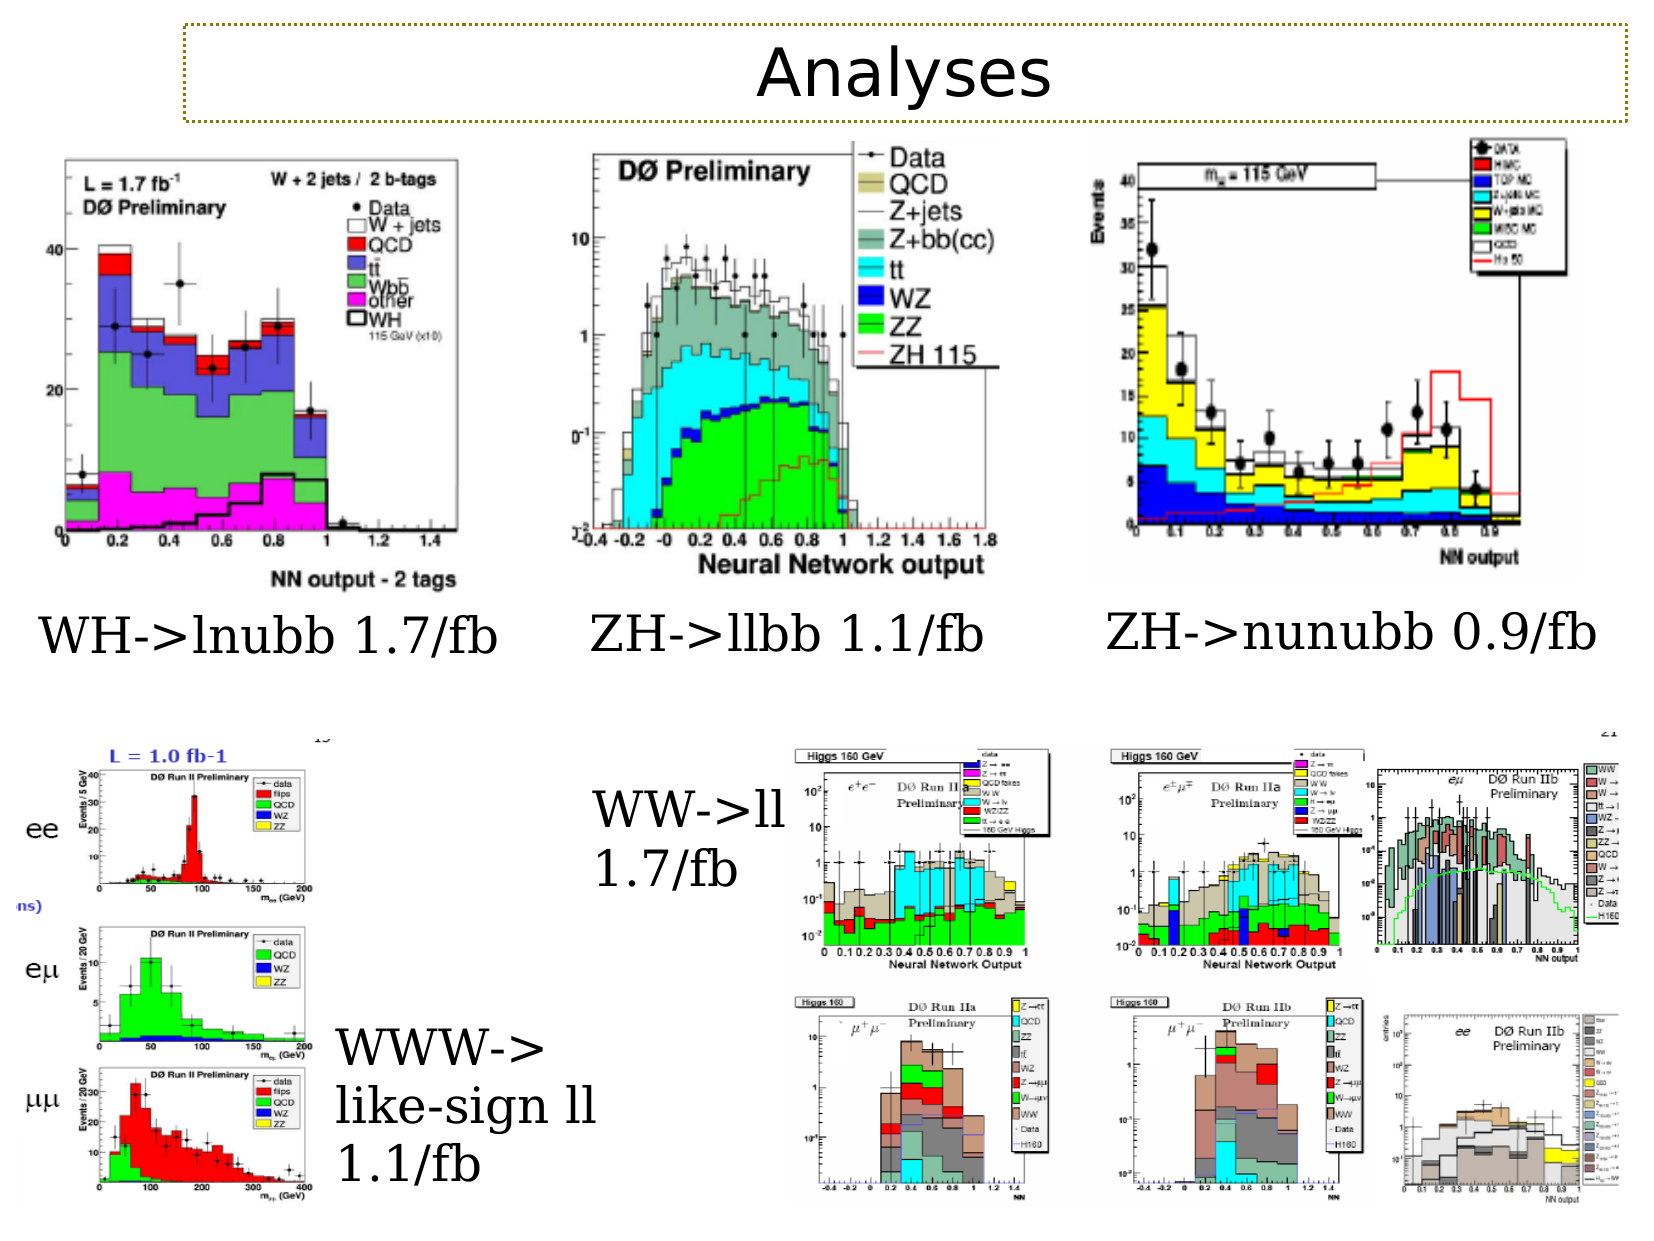

# Analyses
ZH->nunubb 0.9/fb
ZH->llbb 1.1/fb
WH->lnubb 1.7/fb
WW->ll
1.7/fb
WWW->
like-sign ll
1.1/fb